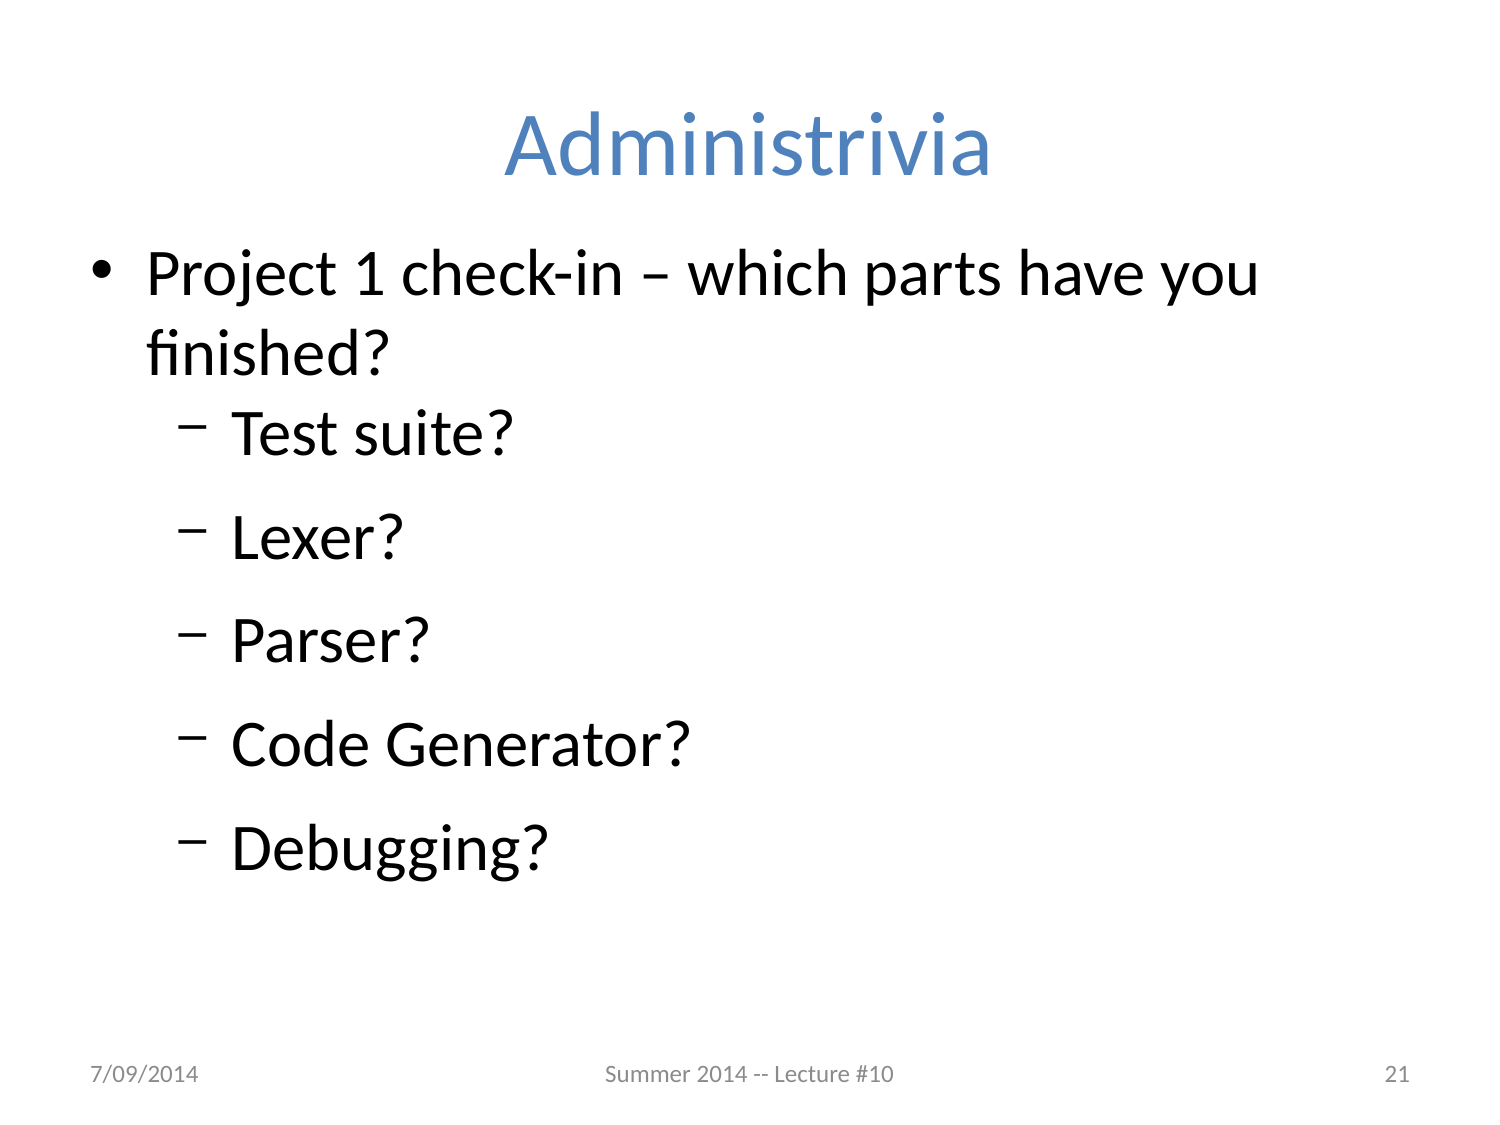

# Administrivia
Project 1 check-in – which parts have you finished?
Test suite?
Lexer?
Parser?
Code Generator?
Debugging?
7/09/2014
Summer 2014 -- Lecture #10